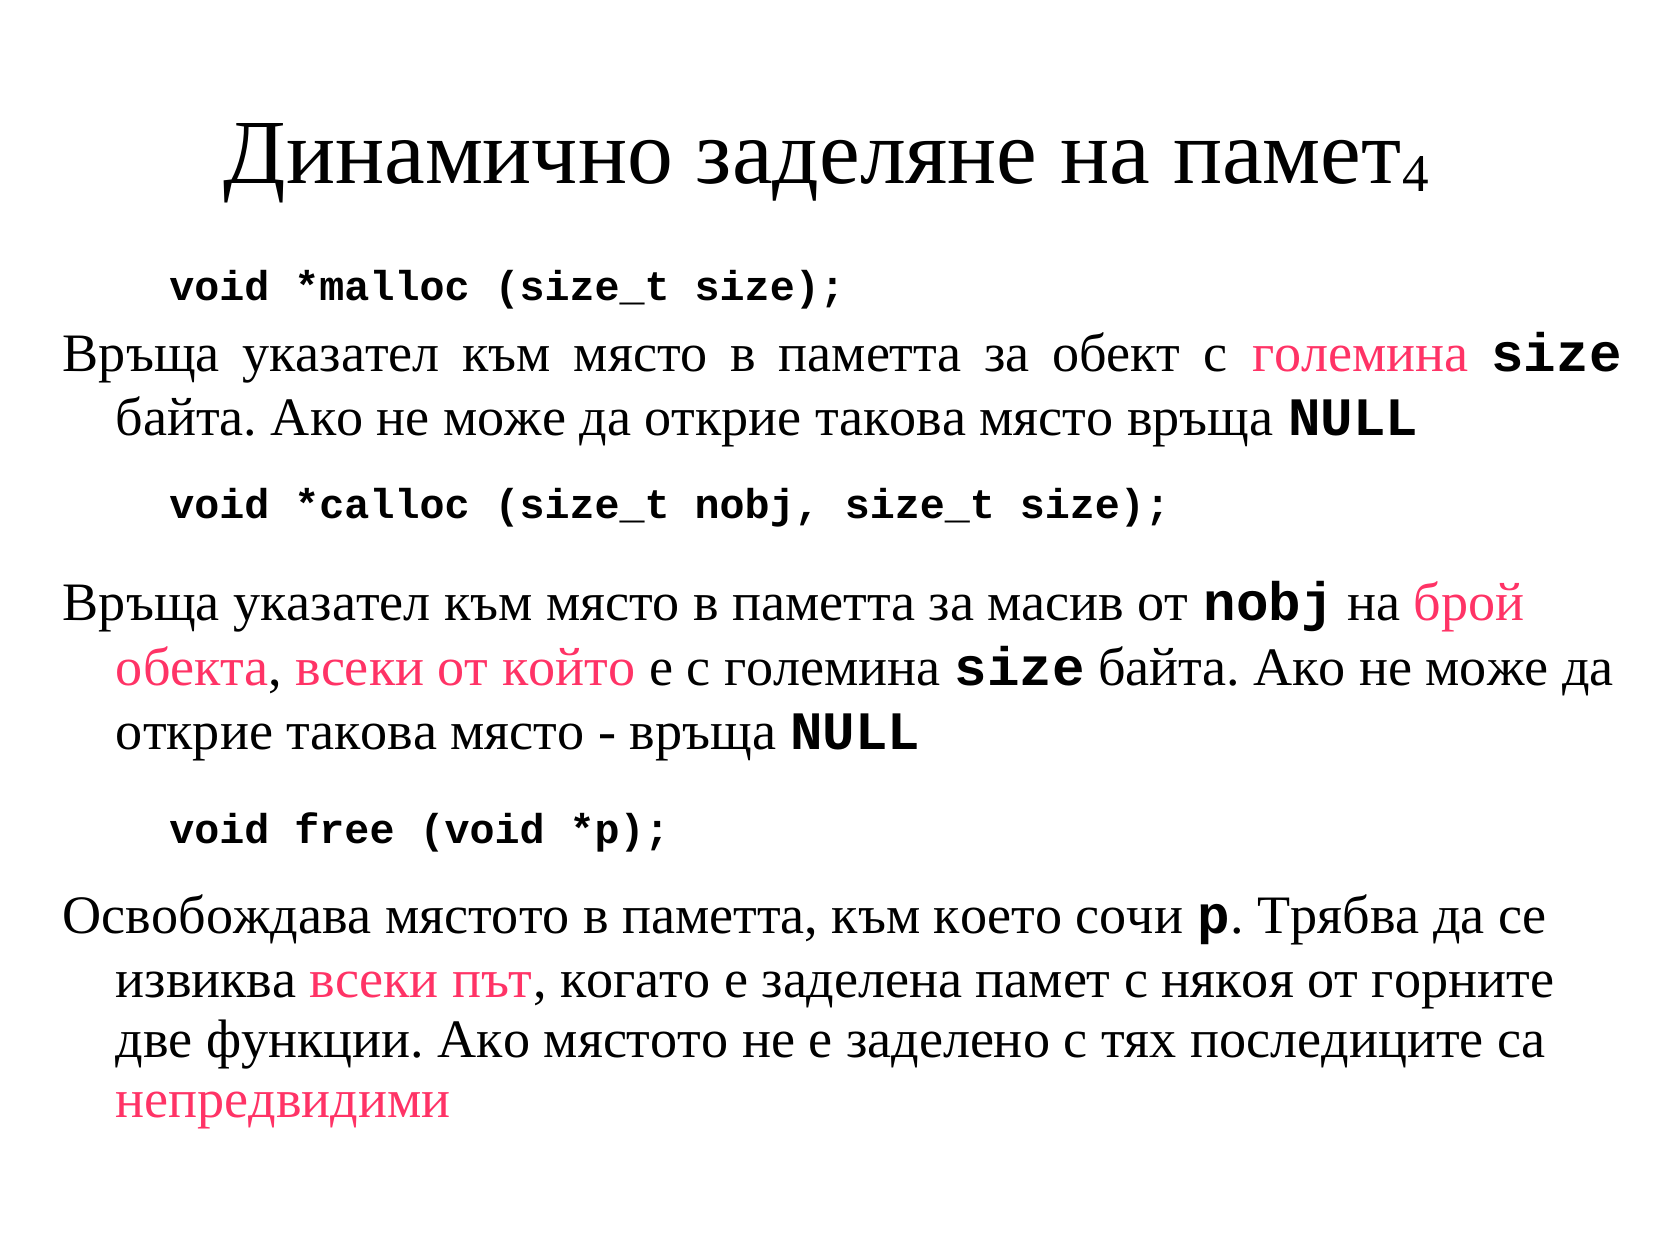

# Динамично заделяне на памет4
void *malloc (size_t size);
Връща указател към мястo в паметта за обект с големина size байта. Ако не може да открие такова място връща NULL
Връща указател към мястo в паметта за масив от nobj на брой обекта, всеки от който е с големина size байта. Ако не може да открие такова място - връща NULL
Освобождава мястото в паметта, към което сочи p. Трябва да се извиква всеки път, когато е заделена памет с някоя от горните две функции. Ако мястото не е заделено с тях последиците са непредвидими
void *calloc (size_t nobj, size_t size);
void free (void *p);